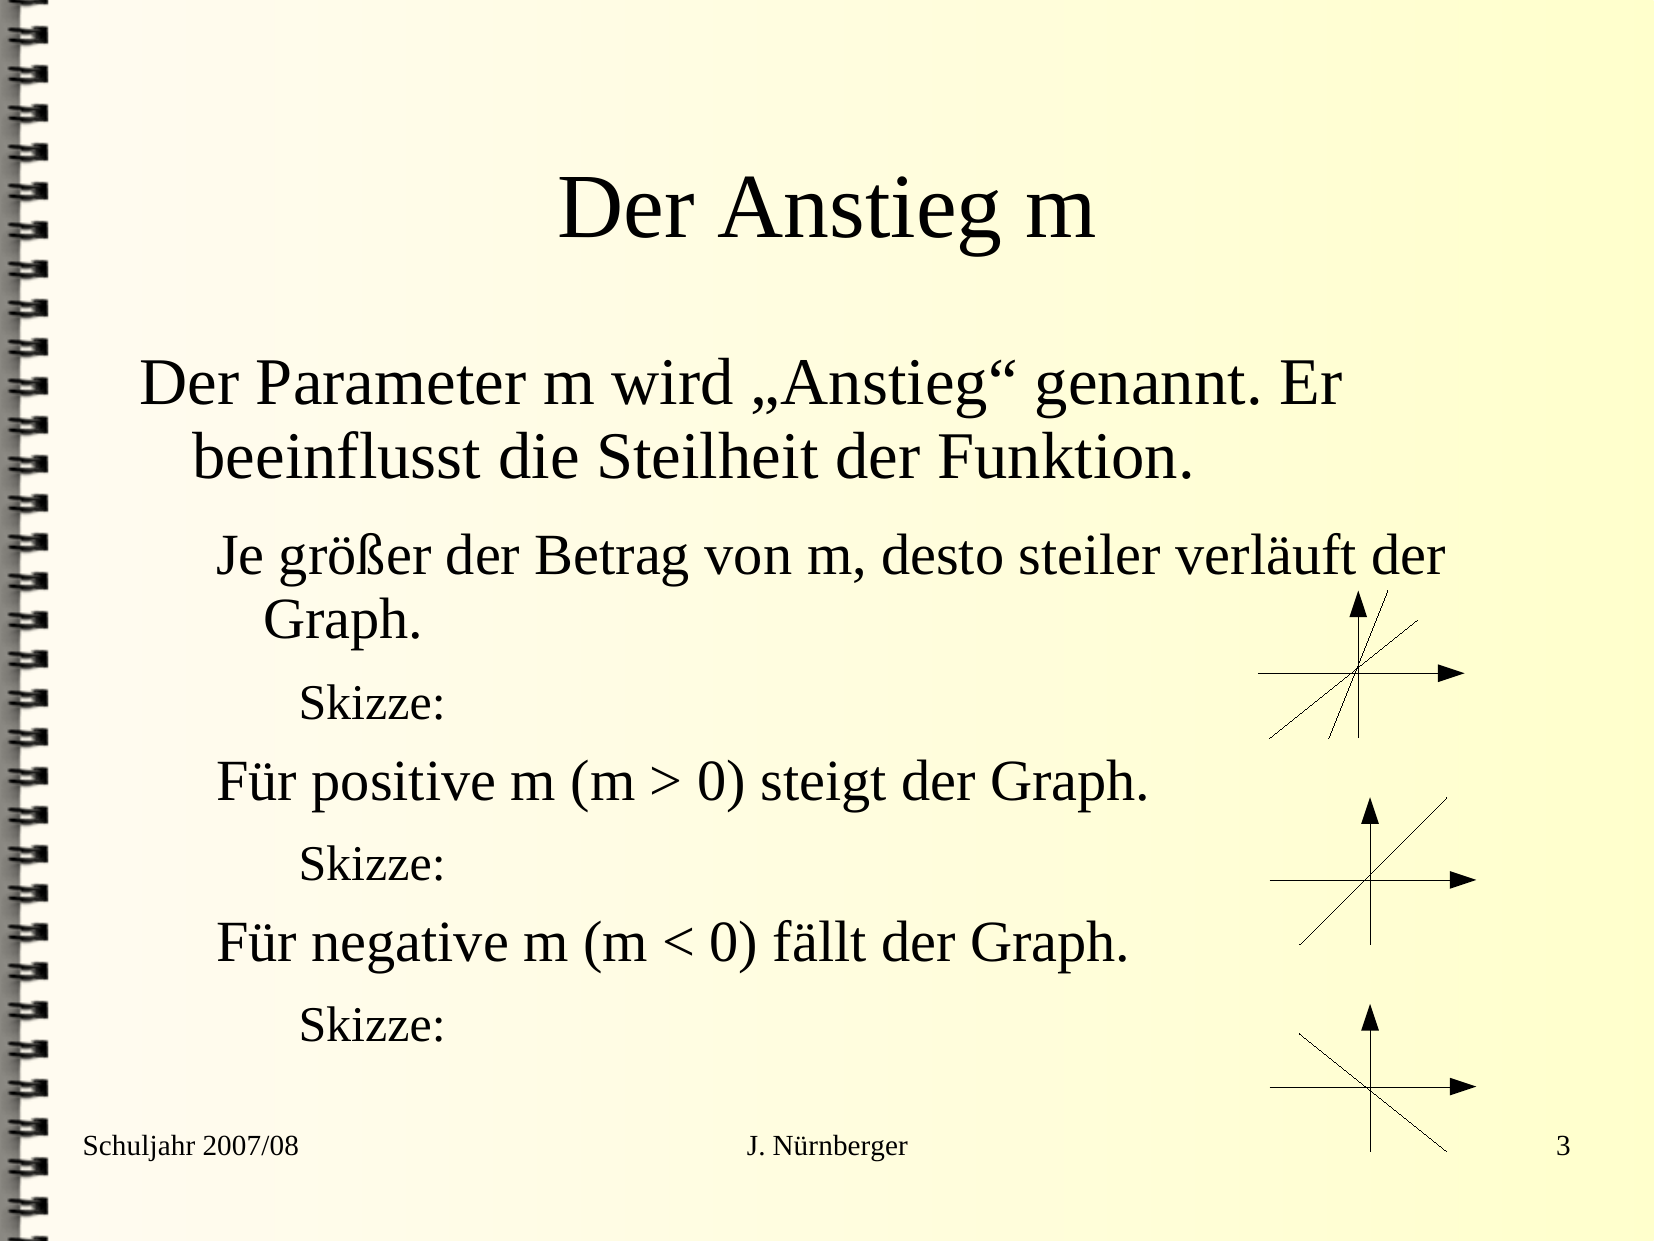

# Der Anstieg m
Der Parameter m wird „Anstieg“ genannt. Er beeinflusst die Steilheit der Funktion.
Je größer der Betrag von m, desto steiler verläuft der Graph.
Skizze:
Für positive m (m > 0) steigt der Graph.
Skizze:
Für negative m (m < 0) fällt der Graph.
Skizze:
Schuljahr 2007/08
J. Nürnberger
3